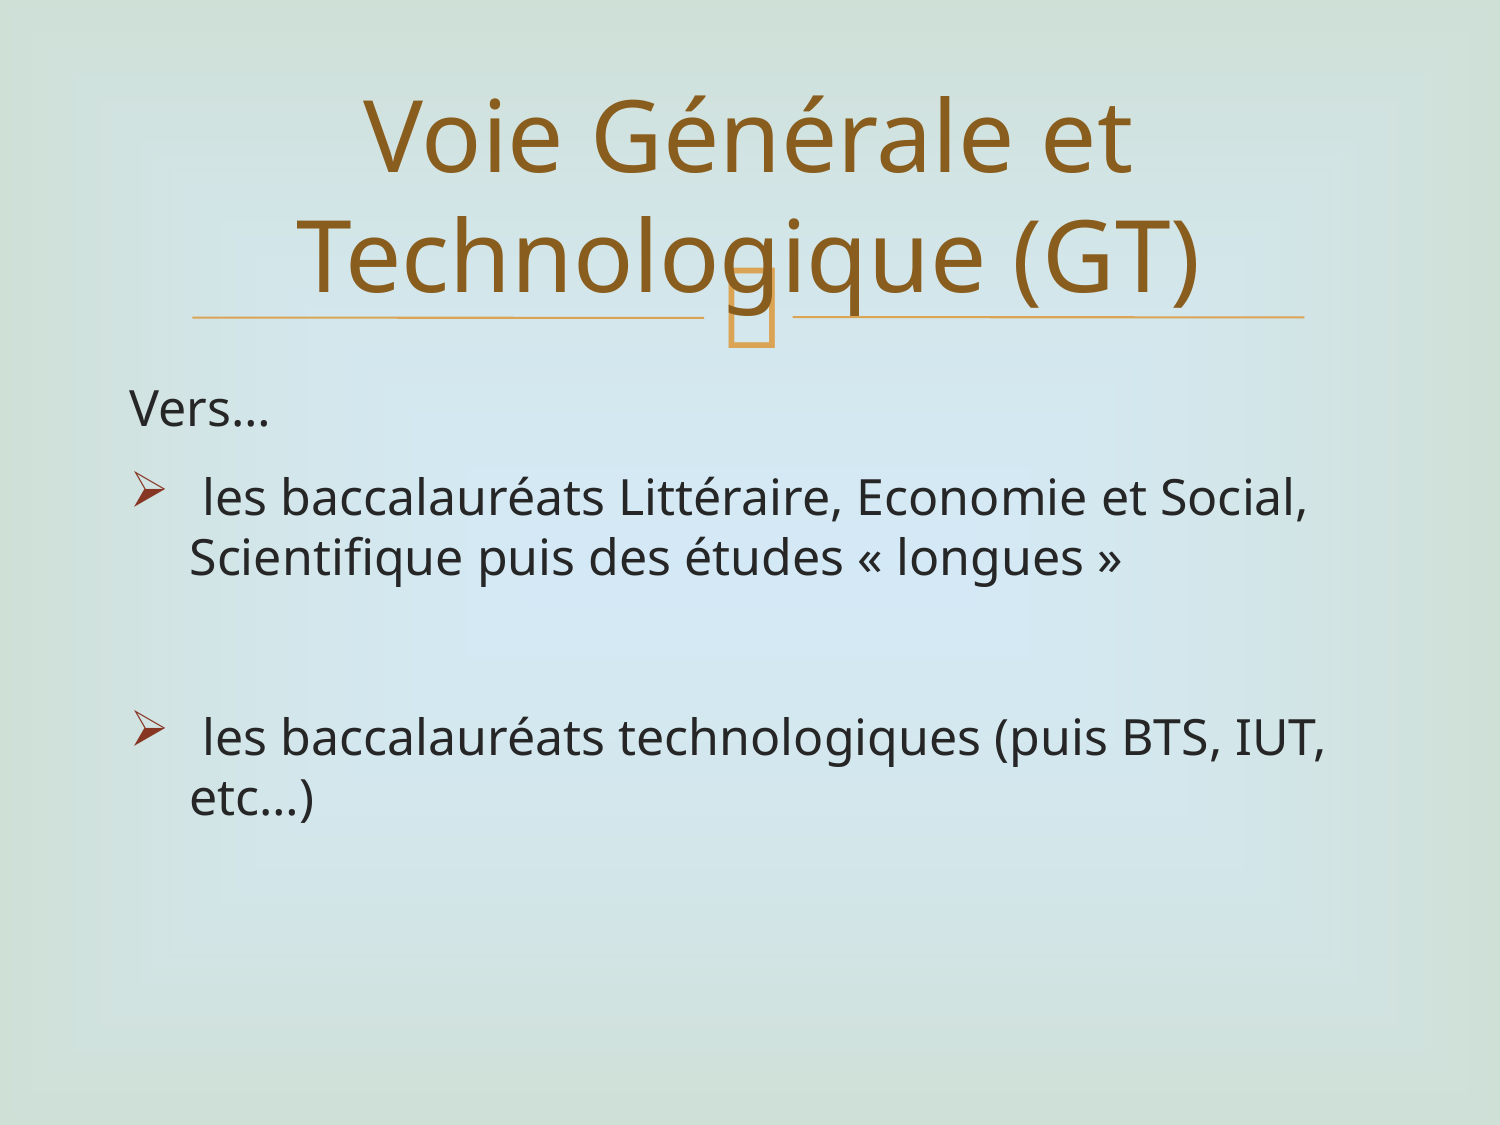

Voie Générale et Technologique (GT)
# Vers…
 les baccalauréats Littéraire, Economie et Social, Scientifique puis des études « longues »
 les baccalauréats technologiques (puis BTS, IUT, etc…)